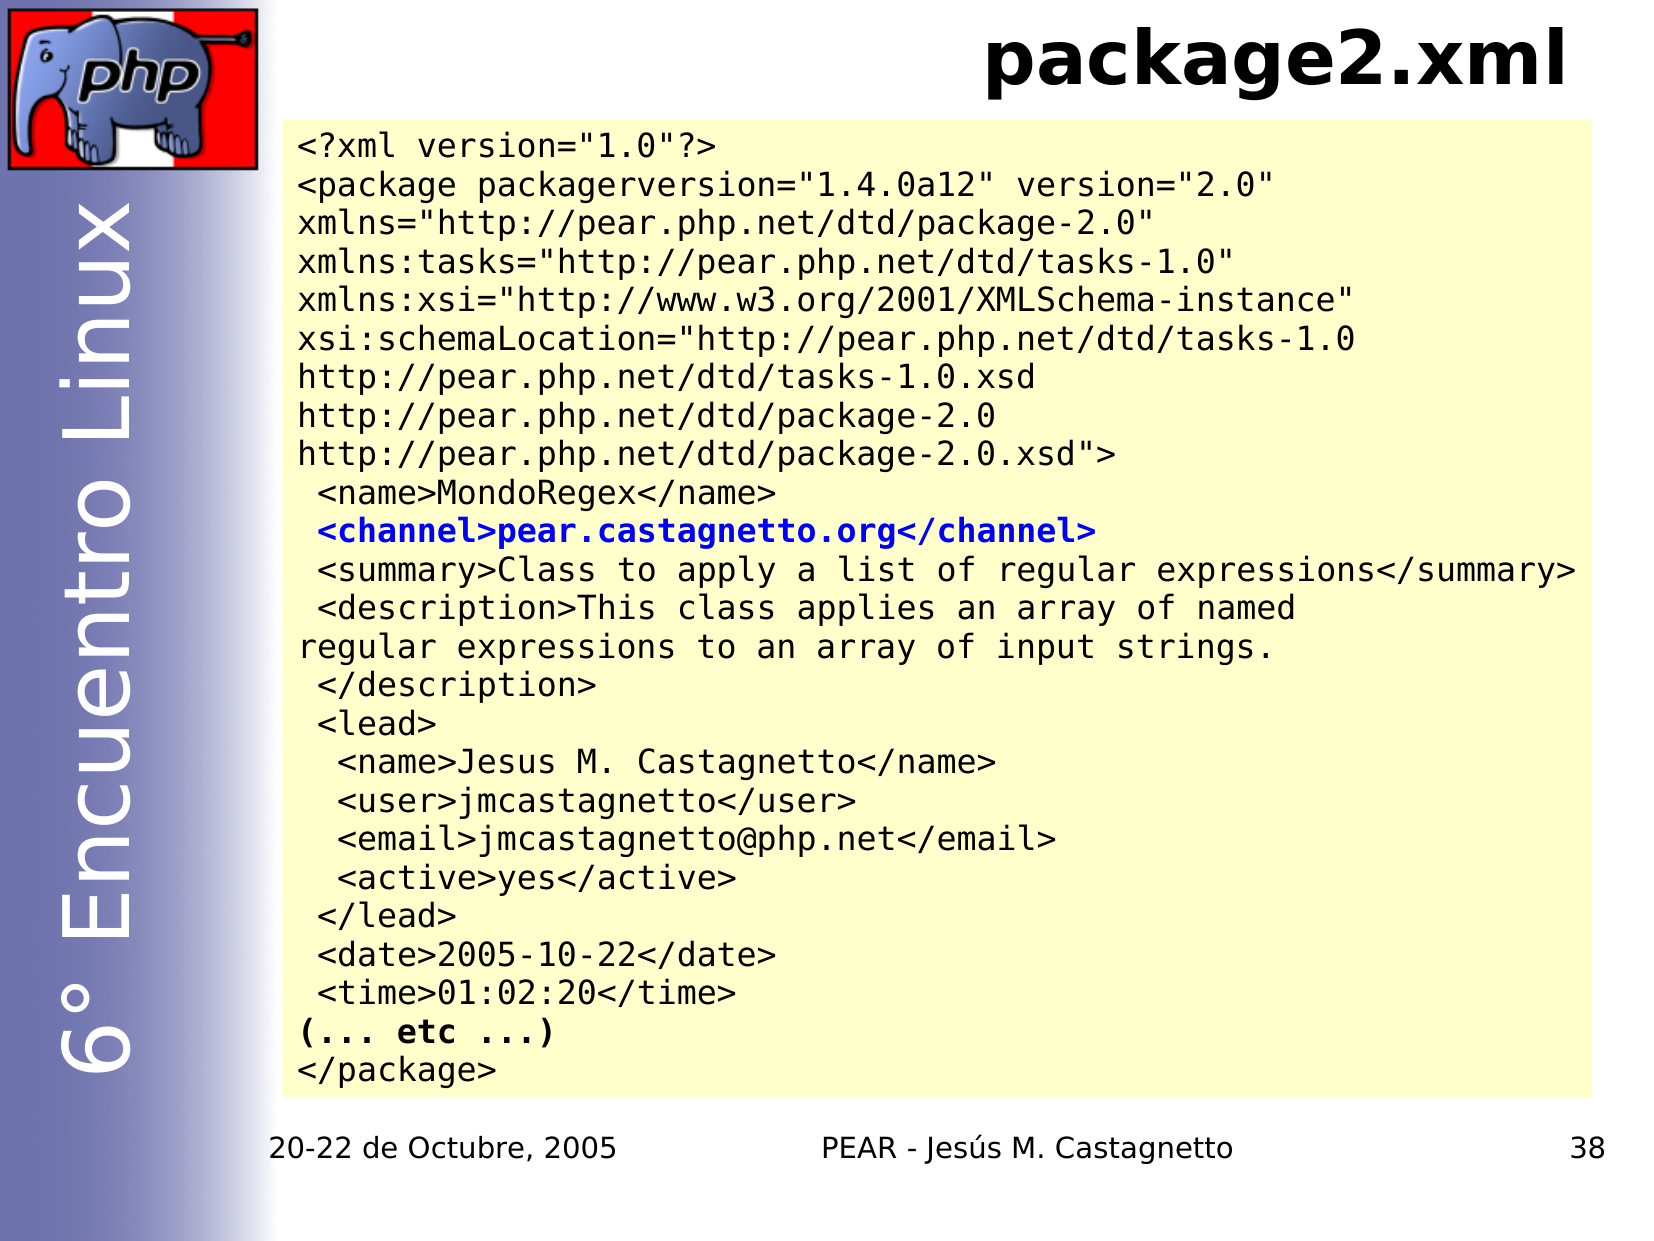

# package2.xml
<?xml version="1.0"?>
<package packagerversion="1.4.0a12" version="2.0"
xmlns="http://pear.php.net/dtd/package-2.0"
xmlns:tasks="http://pear.php.net/dtd/tasks-1.0"
xmlns:xsi="http://www.w3.org/2001/XMLSchema-instance"
xsi:schemaLocation="http://pear.php.net/dtd/tasks-1.0
http://pear.php.net/dtd/tasks-1.0.xsd
http://pear.php.net/dtd/package-2.0
http://pear.php.net/dtd/package-2.0.xsd">
 <name>MondoRegex</name>
 <channel>pear.castagnetto.org</channel>
 <summary>Class to apply a list of regular expressions</summary>
 <description>This class applies an array of named
regular expressions to an array of input strings.
 </description>
 <lead>
 <name>Jesus M. Castagnetto</name>
 <user>jmcastagnetto</user>
 <email>jmcastagnetto@php.net</email>
 <active>yes</active>
 </lead>
 <date>2005-10-22</date>
 <time>01:02:20</time>
(... etc ...)
</package>
20-22 de Octubre, 2005
PEAR - Jesús M. Castagnetto
38